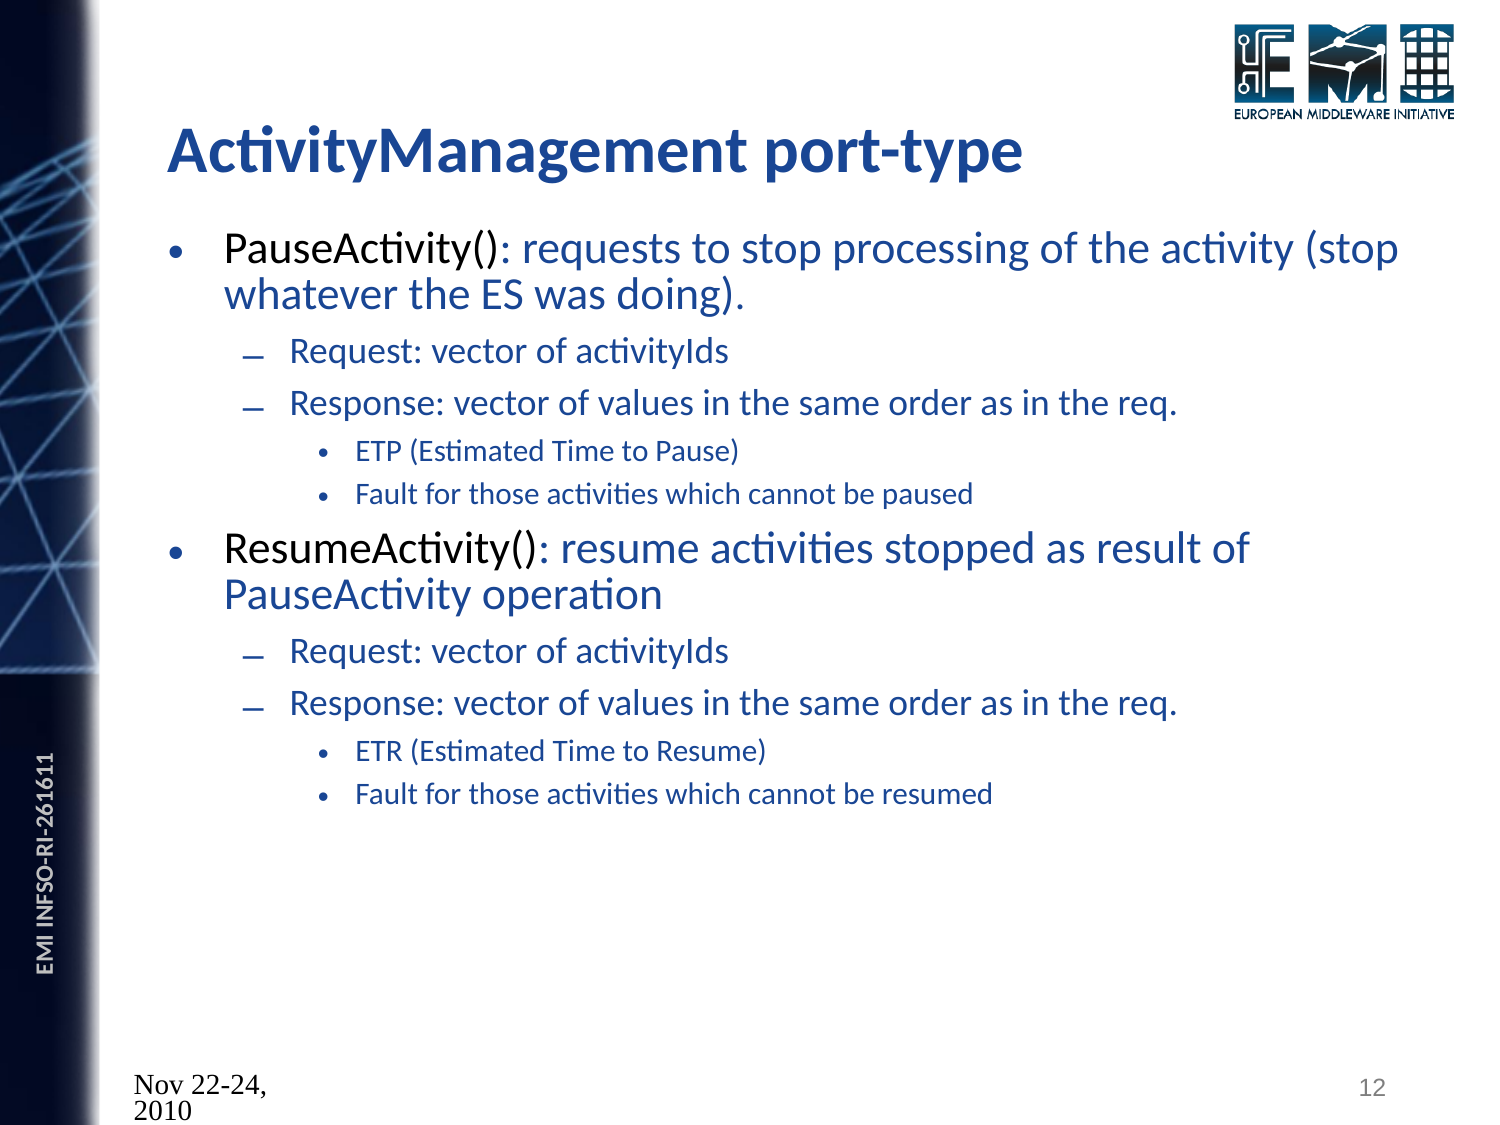

ActivityManagement port-type
# PauseActivity(): requests to stop processing of the activity (stop whatever the ES was doing).
Request: vector of activityIds
Response: vector of values in the same order as in the req.
ETP (Estimated Time to Pause)
Fault for those activities which cannot be paused
ResumeActivity(): resume activities stopped as result of PauseActivity operation
Request: vector of activityIds
Response: vector of values in the same order as in the req.
ETR (Estimated Time to Resume)
Fault for those activities which cannot be resumed
Nov 22-24, 2010